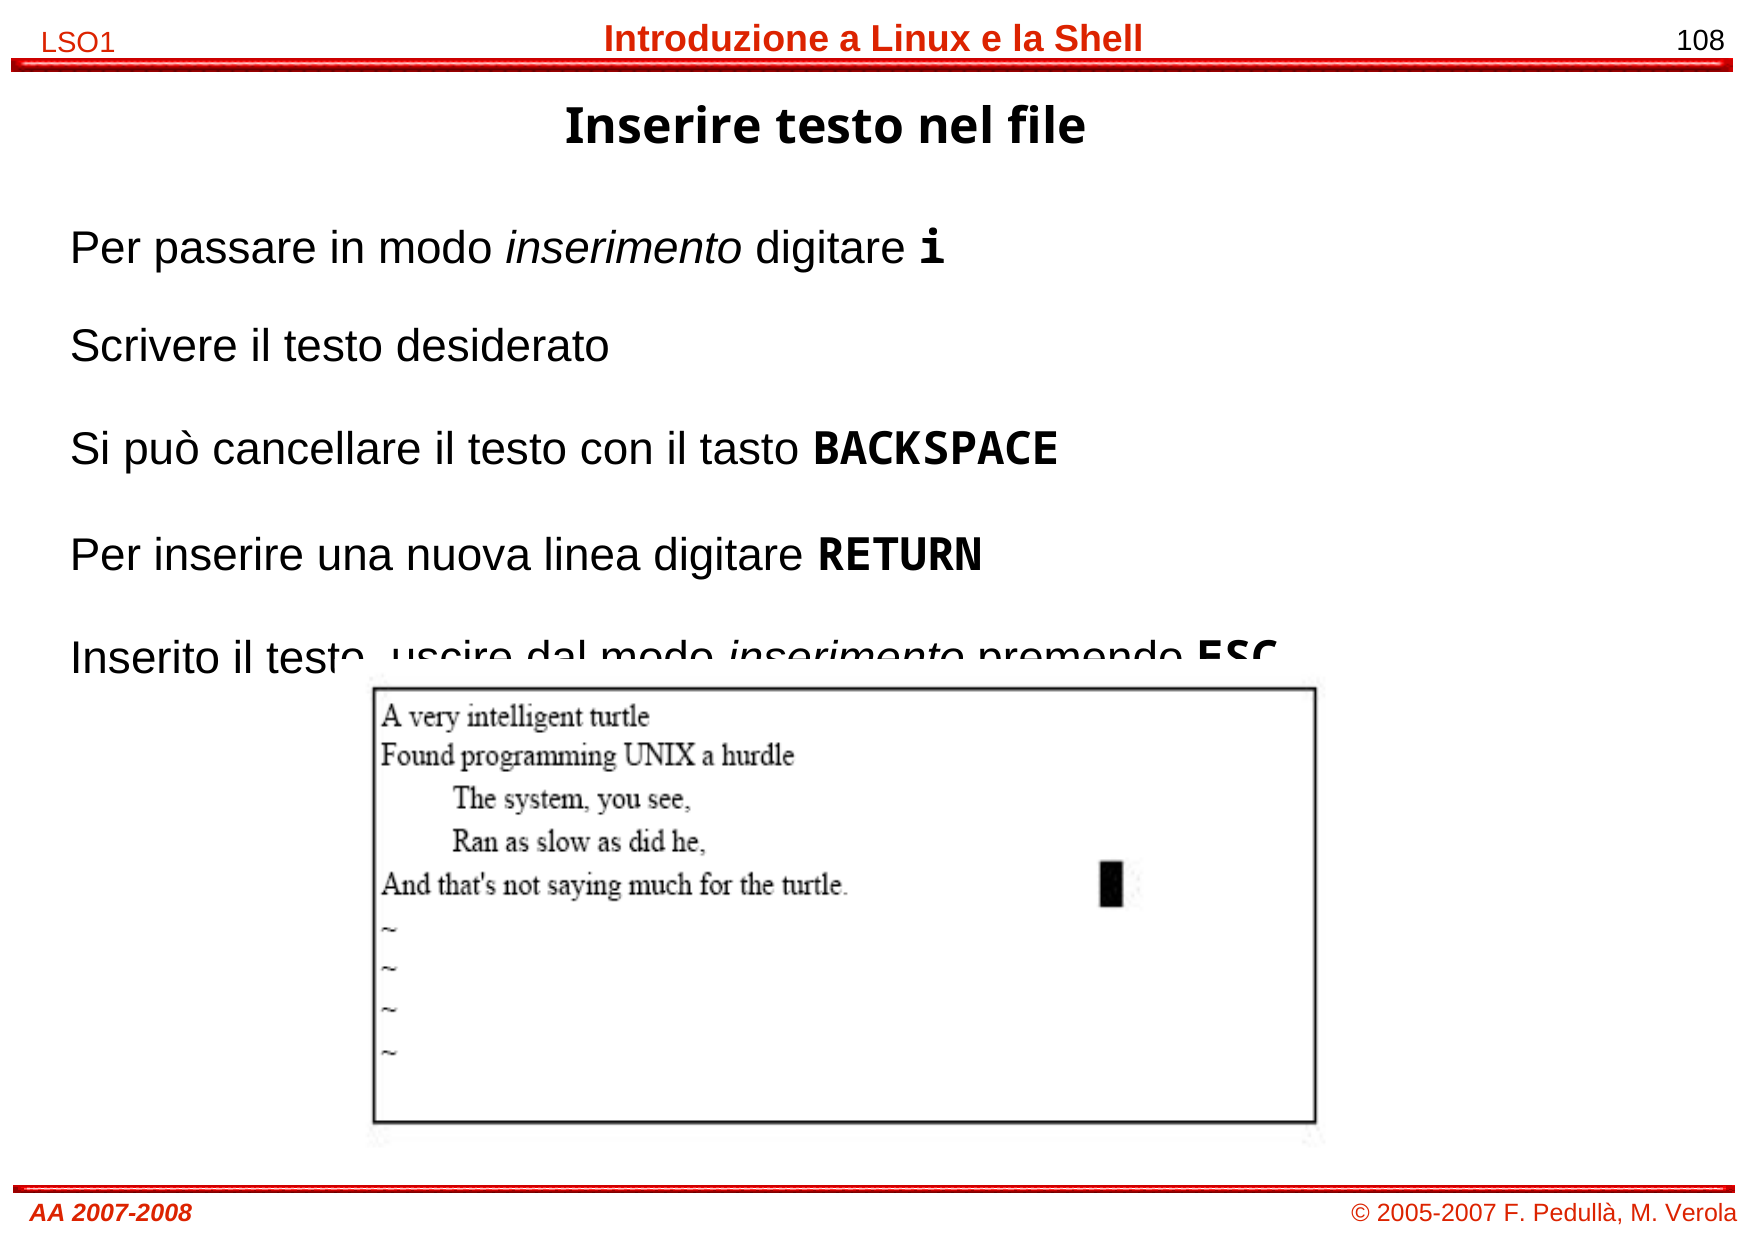

# Inserire testo nel file
Per passare in modo inserimento digitare i
Scrivere il testo desiderato
Si può cancellare il testo con il tasto BACKSPACE
Per inserire una nuova linea digitare RETURN
Inserito il testo, uscire dal modo inserimento premendo ESC